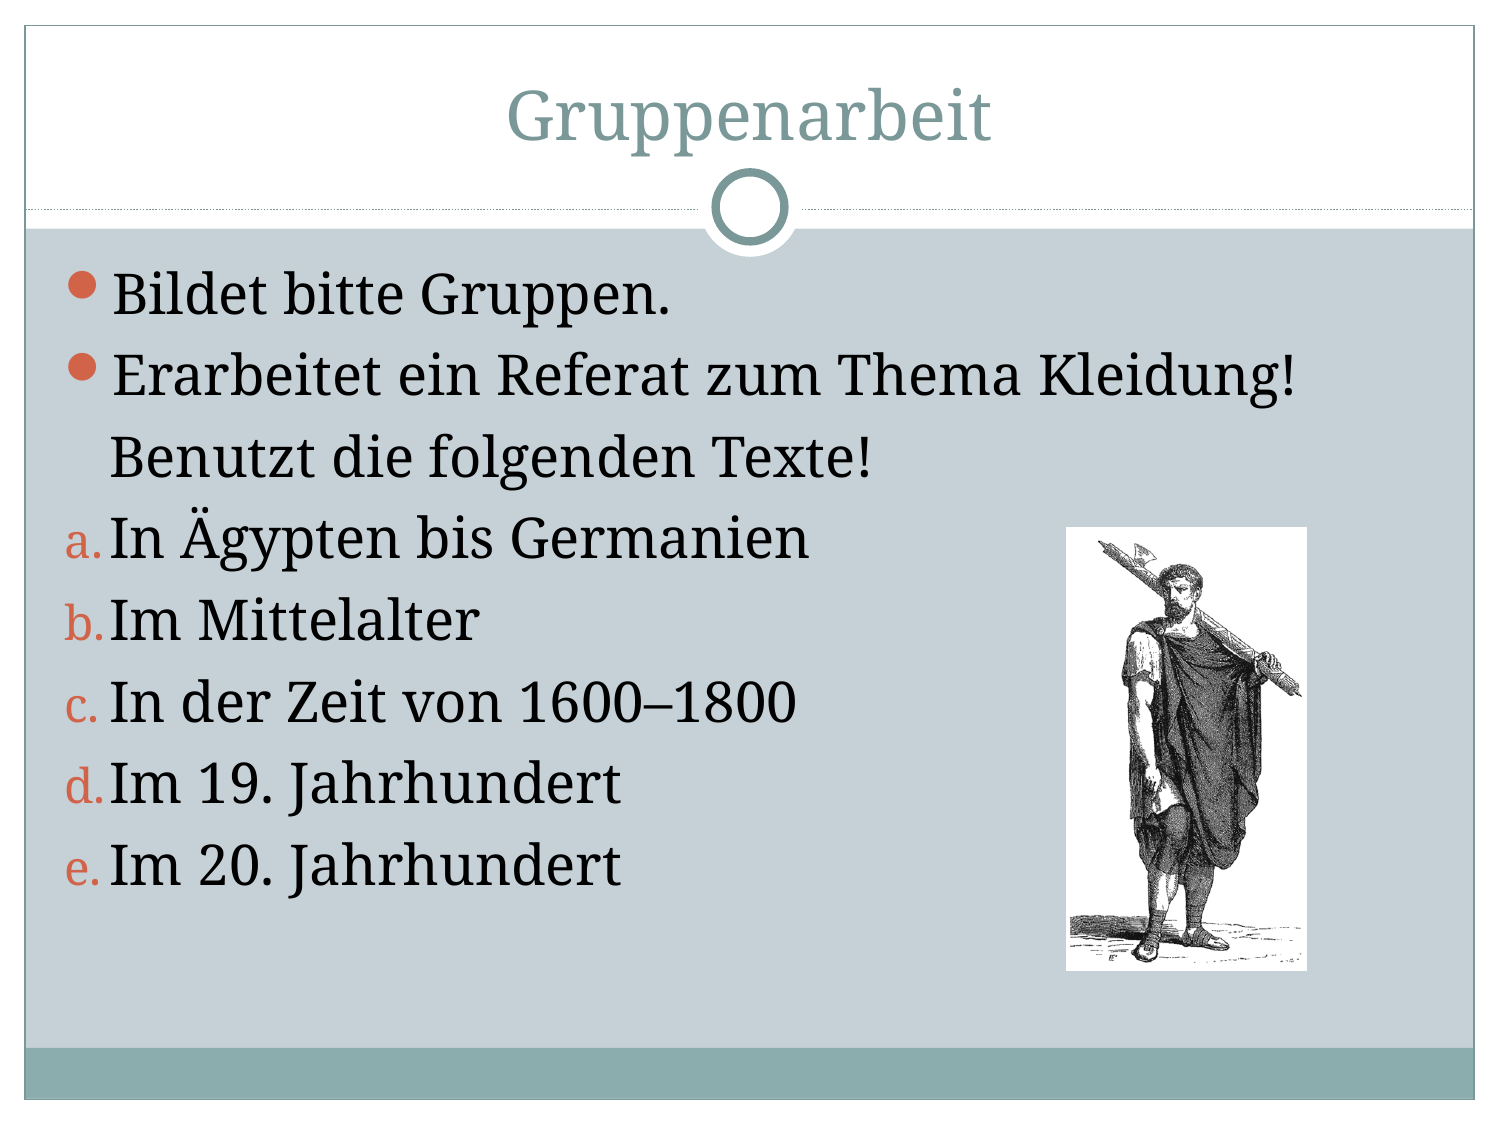

# Gruppenarbeit
Bildet bitte Gruppen.
Erarbeitet ein Referat zum Thema Kleidung!
	Benutzt die folgenden Texte!
In Ägypten bis Germanien
Im Mittelalter
In der Zeit von 1600–1800
Im 19. Jahrhundert
Im 20. Jahrhundert